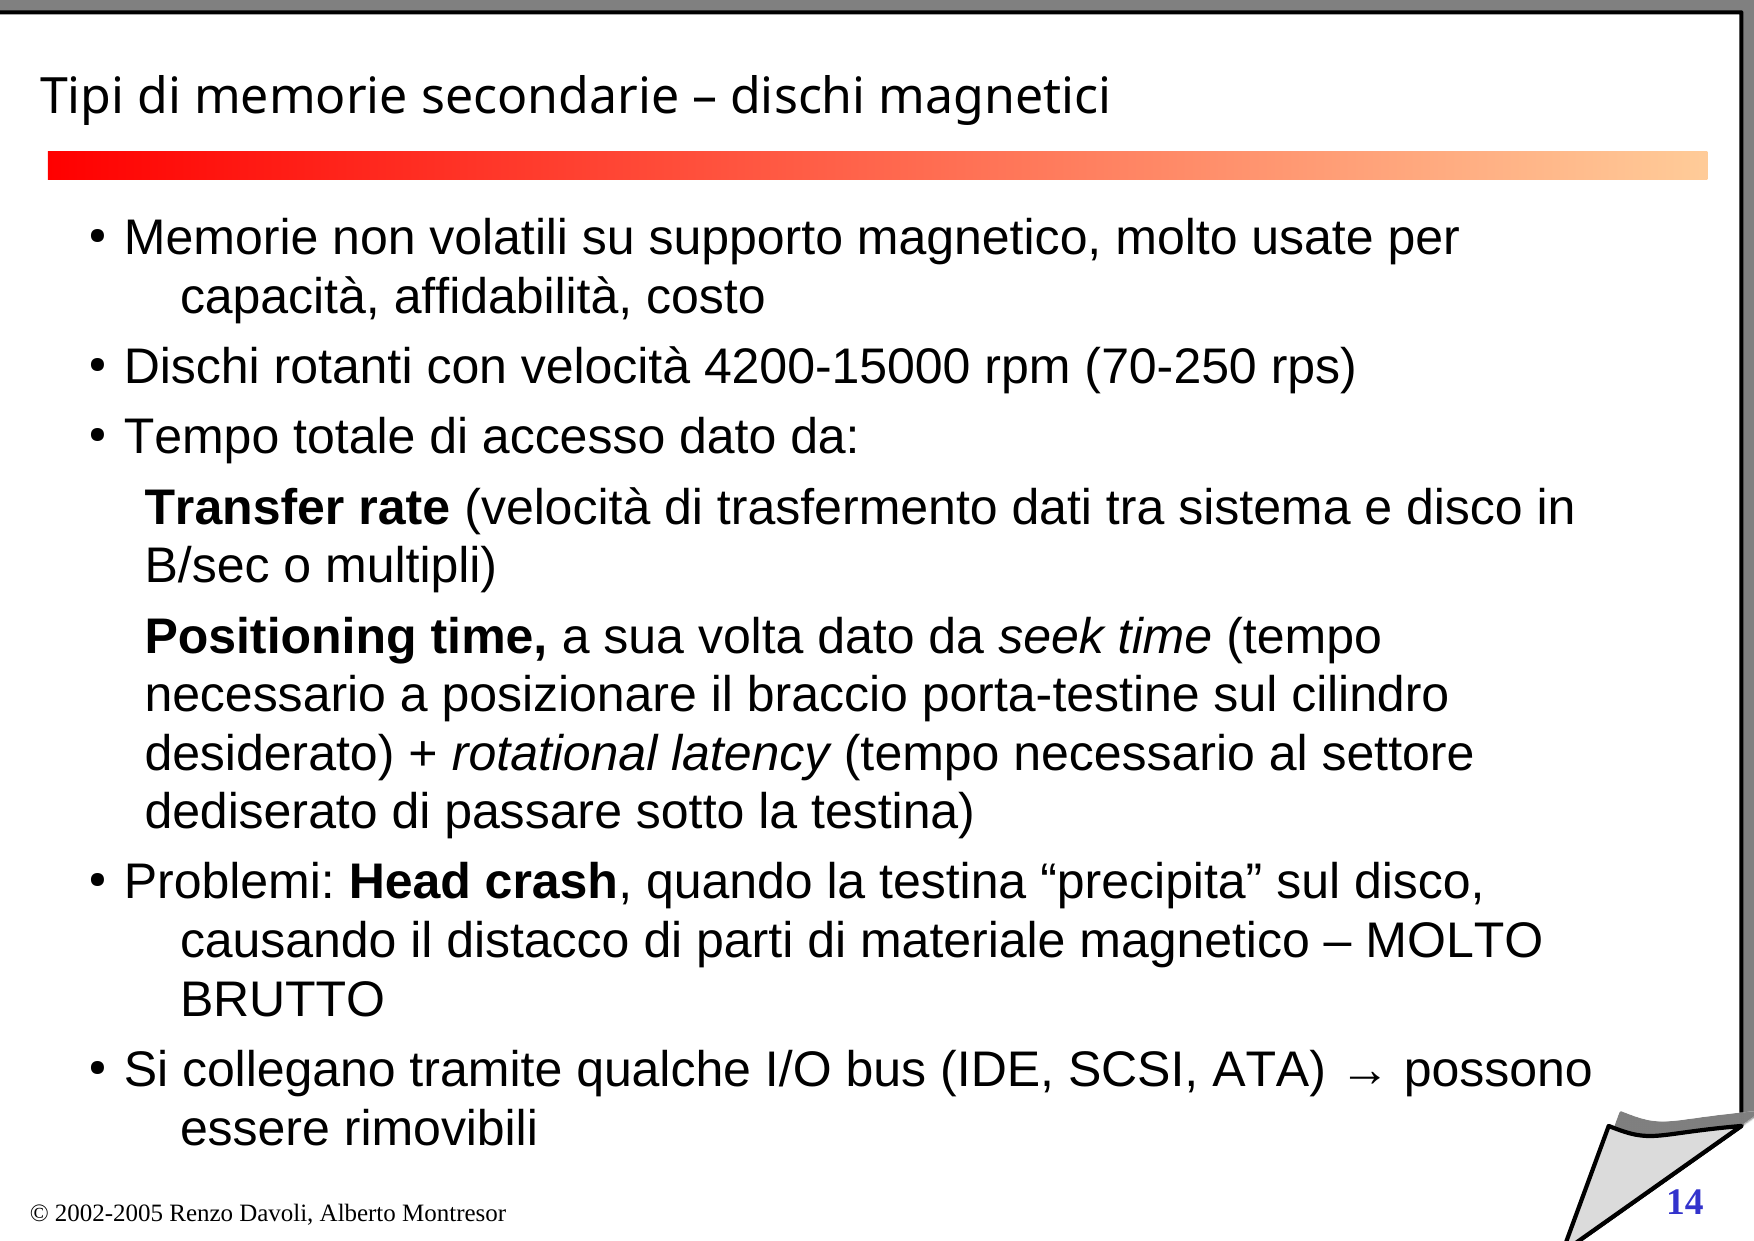

# Tipi di memorie secondarie – dischi magnetici
Memorie non volatili su supporto magnetico, molto usate per capacità, affidabilità, costo
Dischi rotanti con velocità 4200-15000 rpm (70-250 rps)
Tempo totale di accesso dato da:
	Transfer rate (velocità di trasfermento dati tra sistema e disco in B/sec o multipli)
	Positioning time, a sua volta dato da seek time (tempo necessario a posizionare il braccio porta-testine sul cilindro desiderato) + rotational latency (tempo necessario al settore dediserato di passare sotto la testina)
Problemi: Head crash, quando la testina “precipita” sul disco, causando il distacco di parti di materiale magnetico – MOLTO BRUTTO
Si collegano tramite qualche I/O bus (IDE, SCSI, ATA) → possono essere rimovibili